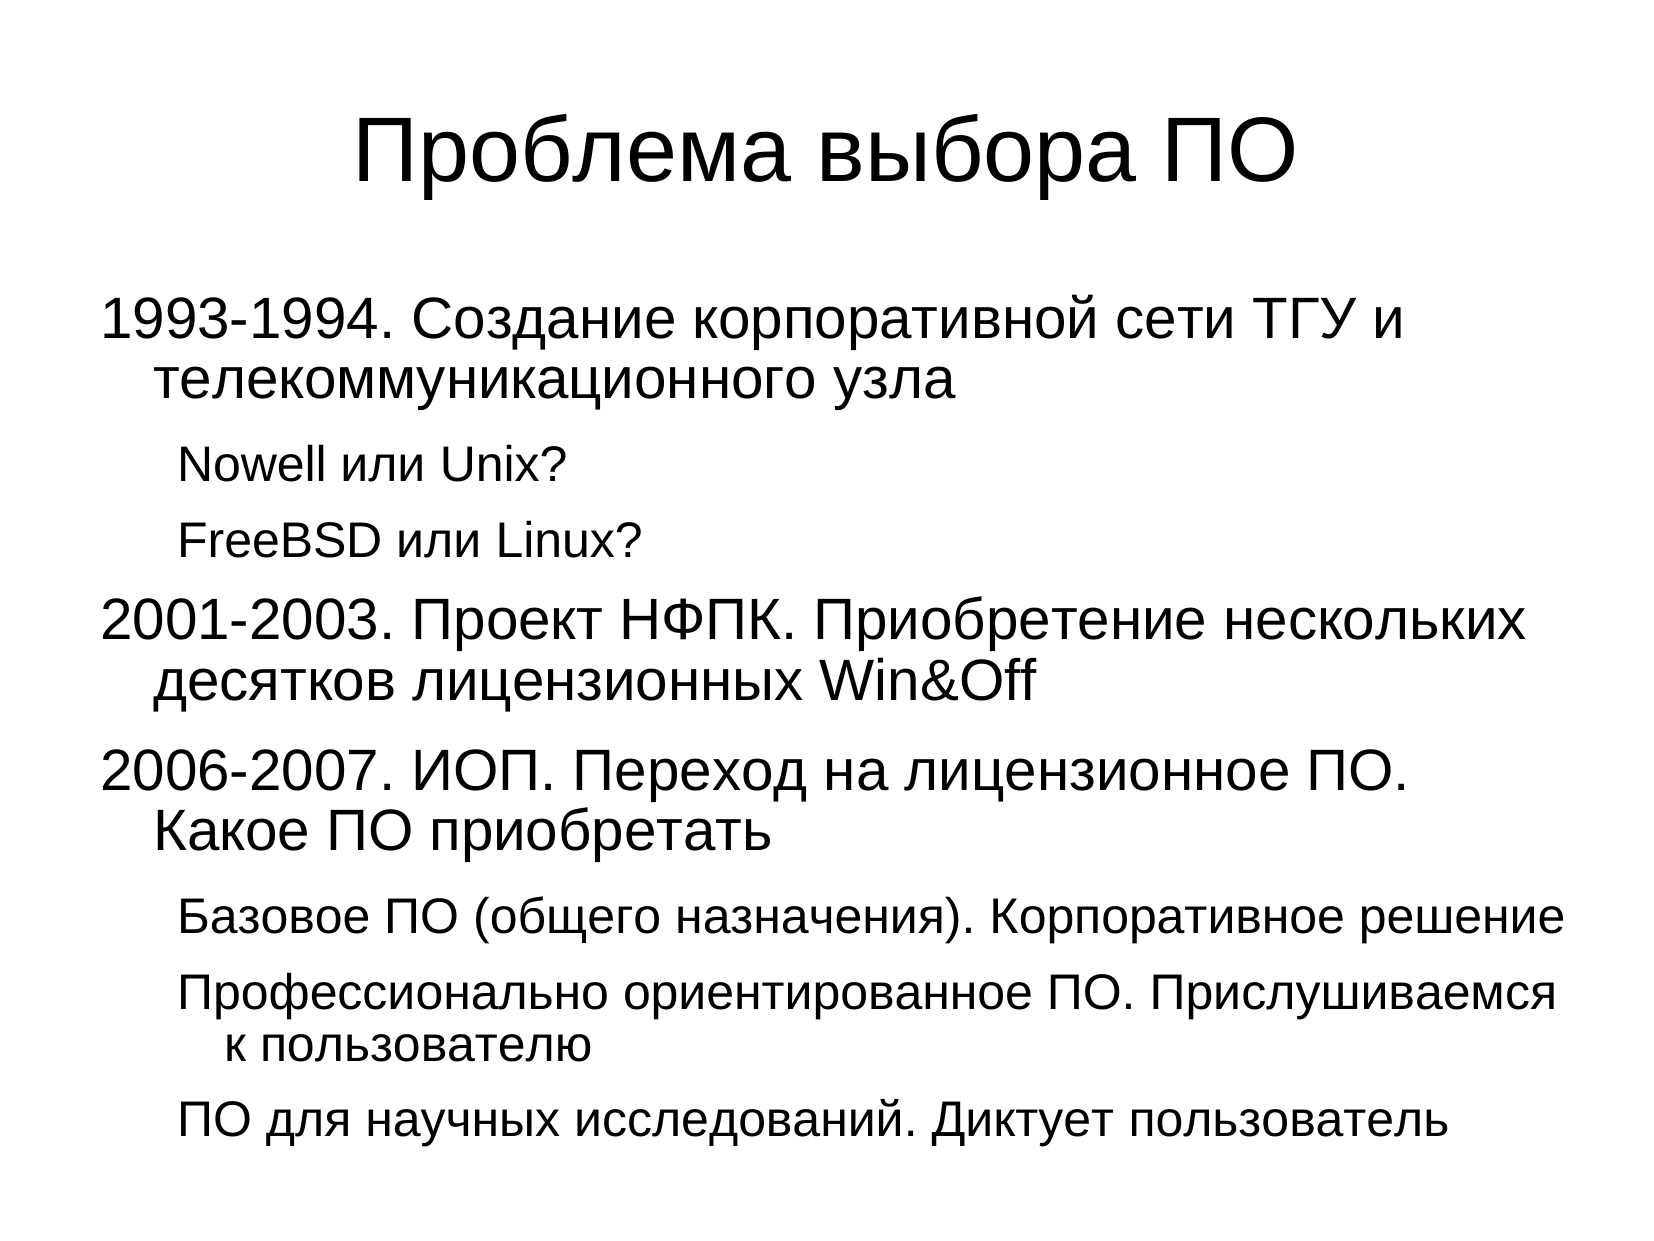

# Проблема выбора ПО
1993-1994. Создание корпоративной сети ТГУ и телекоммуникационного узла
Nowell или Unix?
FreeBSD или Linux?
2001-2003. Проект НФПК. Приобретение нескольких десятков лицензионных Win&Off
2006-2007. ИОП. Переход на лицензионное ПО. Какое ПО приобретать
Базовое ПО (общего назначения). Корпоративное решение
Профессионально ориентированное ПО. Прислушиваемся к пользователю
ПО для научных исследований. Диктует пользователь